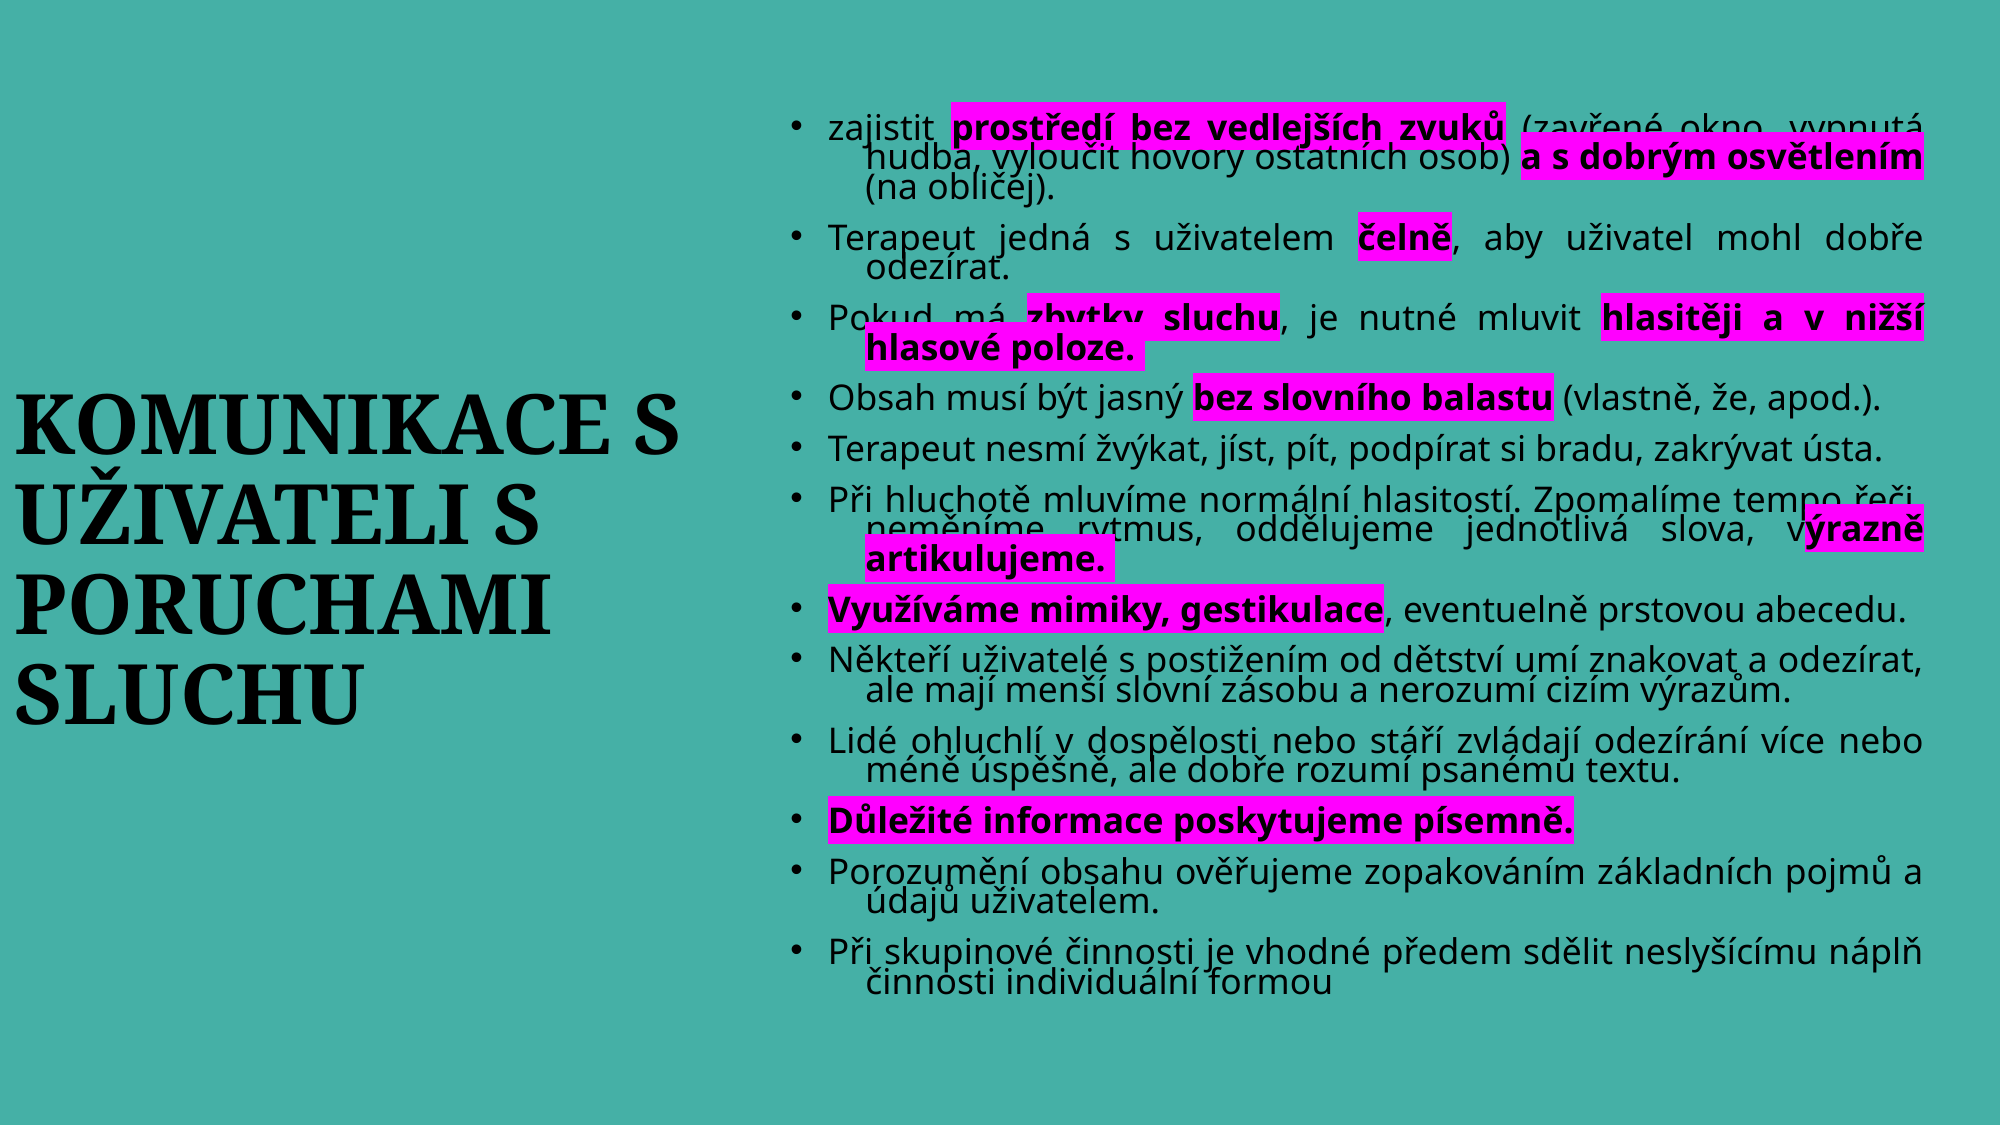

zajistit prostředí bez vedlejších zvuků (zavřené okno, vypnutá hudba, vyloučit hovory ostatních osob) a s dobrým osvětlením (na obličej).
Terapeut jedná s uživatelem čelně, aby uživatel mohl dobře odezírat.
Pokud má zbytky sluchu, je nutné mluvit hlasitěji a v nižší hlasové poloze.
Obsah musí být jasný bez slovního balastu (vlastně, že, apod.).
Terapeut nesmí žvýkat, jíst, pít, podpírat si bradu, zakrývat ústa.
Při hluchotě mluvíme normální hlasitostí. Zpomalíme tempo řeči, neměníme rytmus, oddělujeme jednotlivá slova, výrazně artikulujeme.
Využíváme mimiky, gestikulace, eventuelně prstovou abecedu.
Někteří uživatelé s postižením od dětství umí znakovat a odezírat, ale mají menší slovní zásobu a nerozumí cizím výrazům.
Lidé ohluchlí v dospělosti nebo stáří zvládají odezírání více nebo méně úspěšně, ale dobře rozumí psanému textu.
Důležité informace poskytujeme písemně.
Porozumění obsahu ověřujeme zopakováním základních pojmů a údajů uživatelem.
Při skupinové činnosti je vhodné předem sdělit neslyšícímu náplň činnosti individuální formou
# KOMUNIKACE S UŽIVATELI S PORUCHAMI SLUCHU